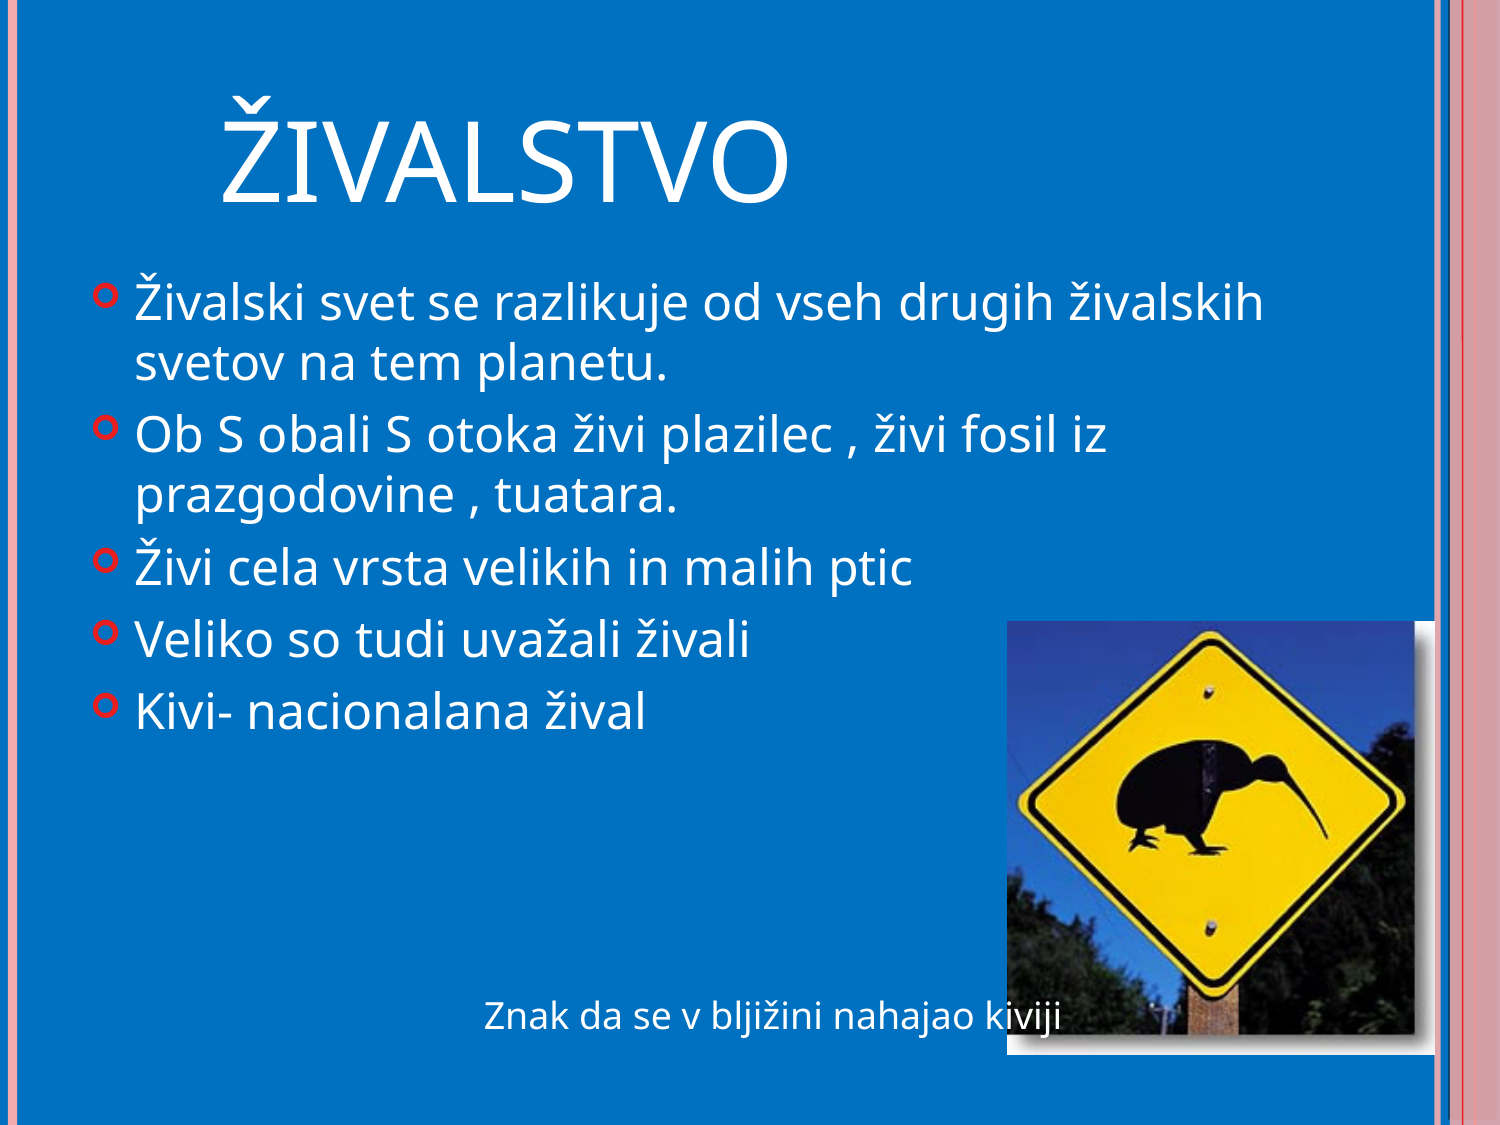

# živalstvo
Živalski svet se razlikuje od vseh drugih živalskih svetov na tem planetu.
Ob S obali S otoka živi plazilec , živi fosil iz prazgodovine , tuatara.
Živi cela vrsta velikih in malih ptic
Veliko so tudi uvažali živali
Kivi- nacionalana žival
Znak da se v bljižini nahajao kiviji